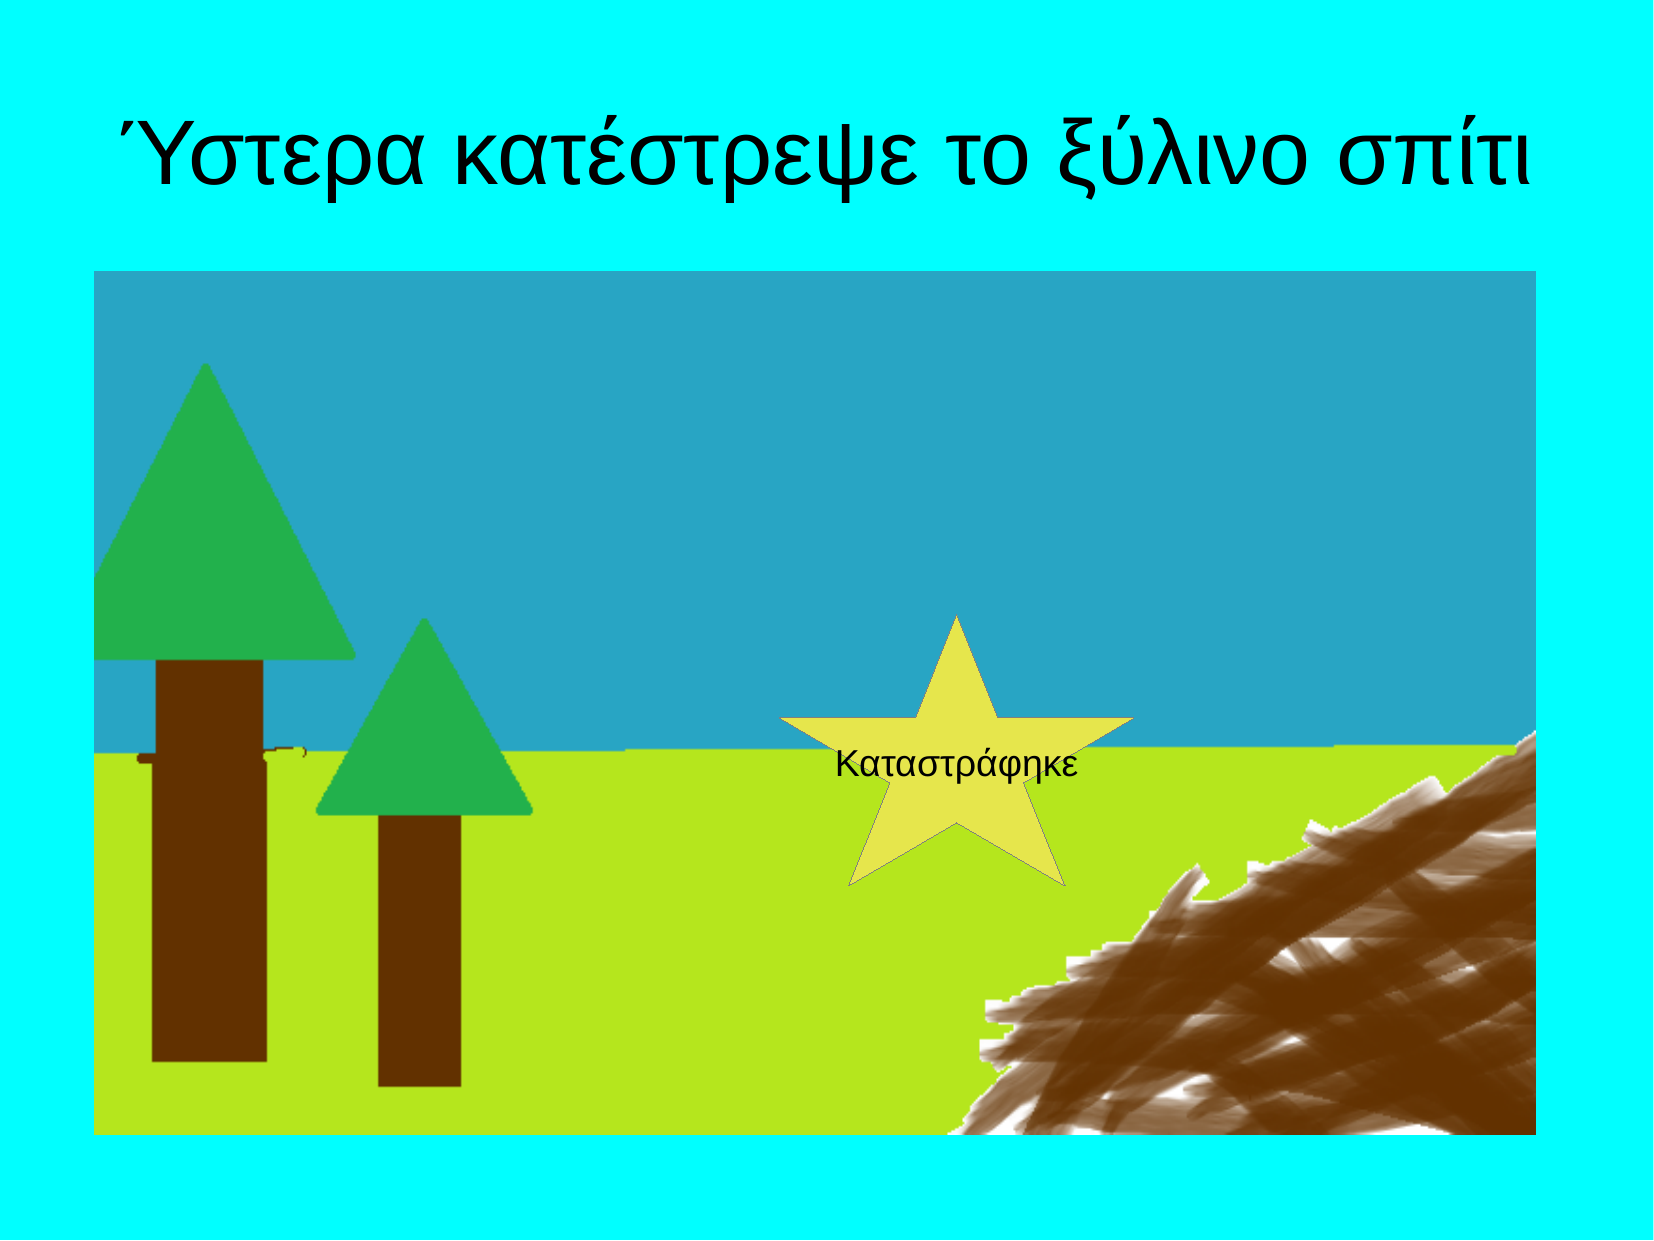

# Ύστερα κατέστρεψε το ξύλινο σπίτι
Καταστράφηκε